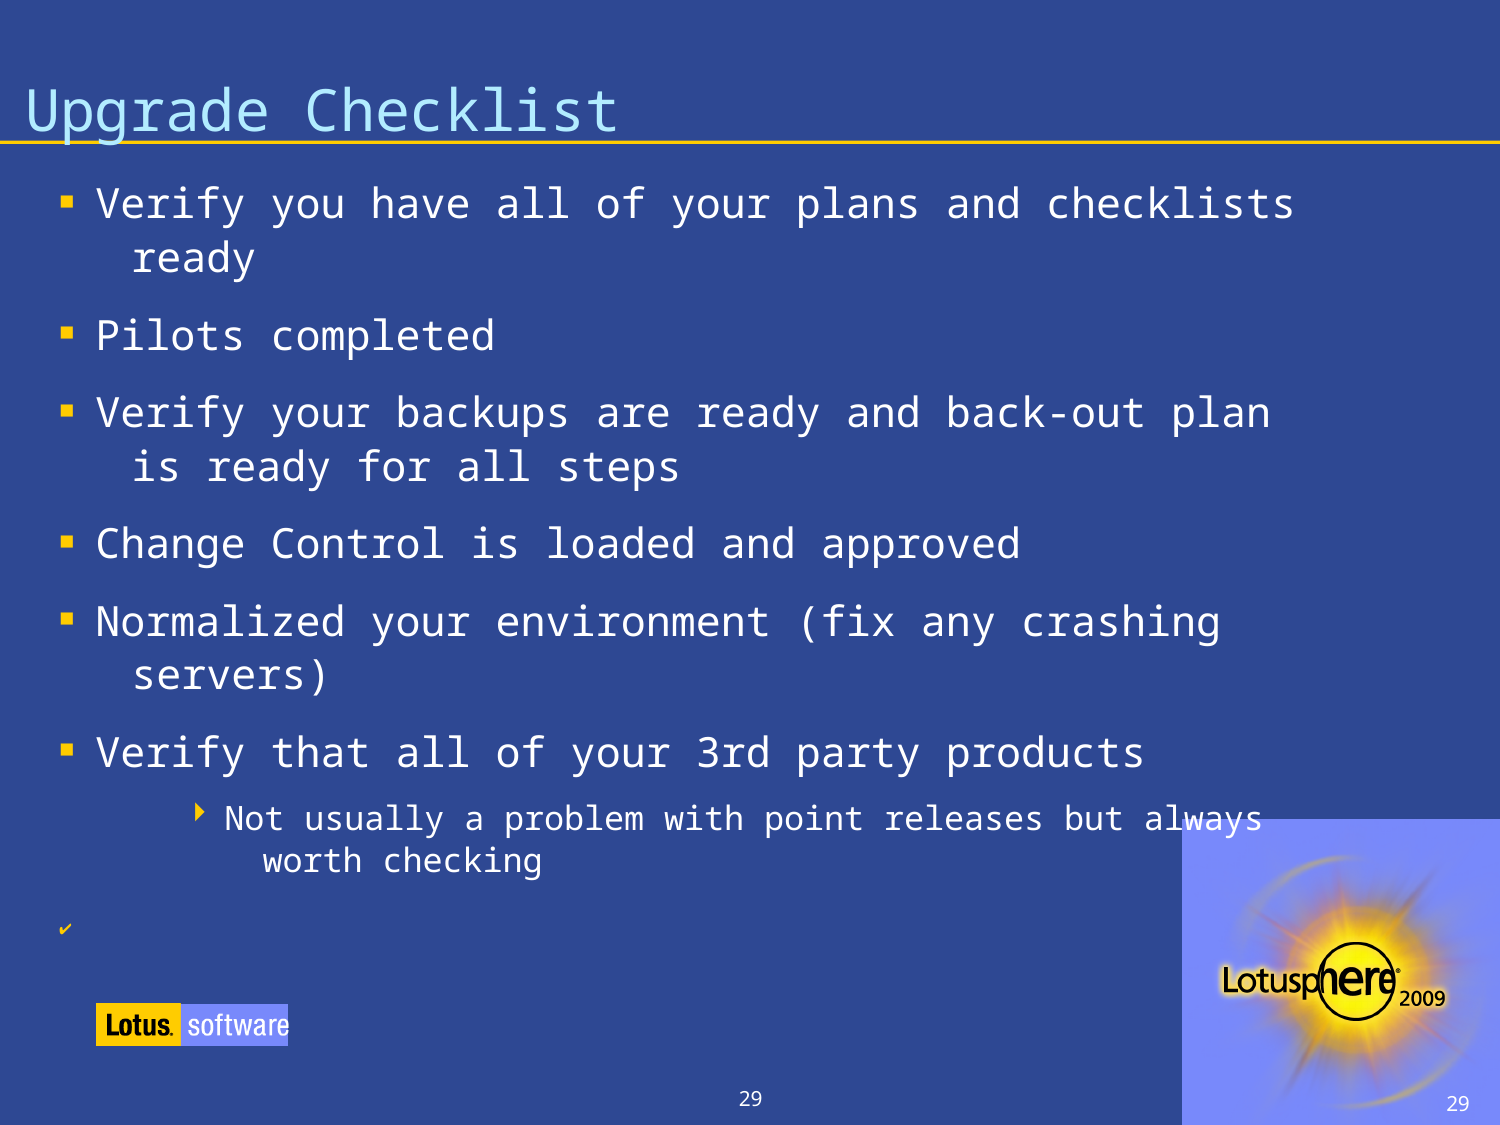

# Upgrade Checklist
Verify you have all of your plans and checklists ready
Pilots completed
Verify your backups are ready and back-out plan is ready for all steps
Change Control is loaded and approved
Normalized your environment (fix any crashing servers)
Verify that all of your 3rd party products
Not usually a problem with point releases but always worth checking
29